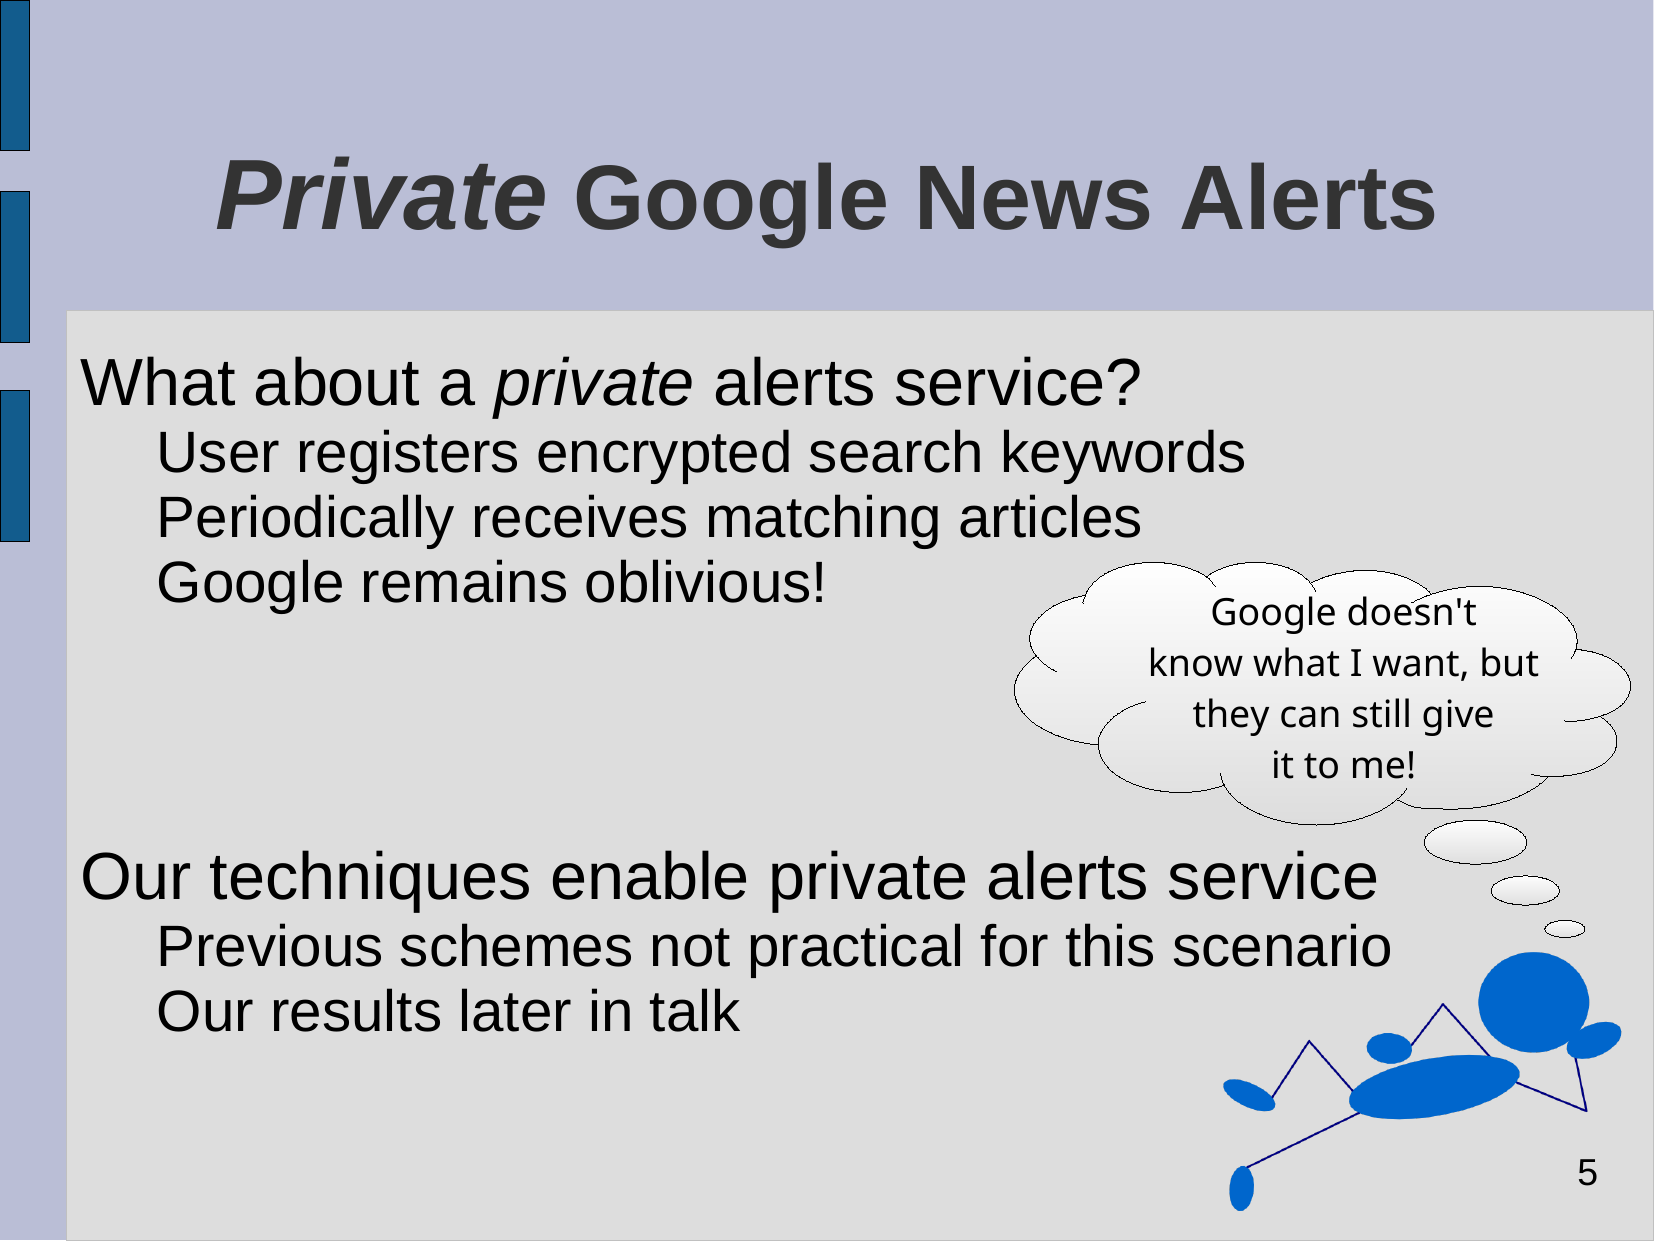

# Private Google News Alerts
What about a private alerts service?
User registers encrypted search keywords
Periodically receives matching articles
Google remains oblivious!
Our techniques enable private alerts service
Previous schemes not practical for this scenario
Our results later in talk
Google doesn't
know what I want, but
they can still give
it to me!